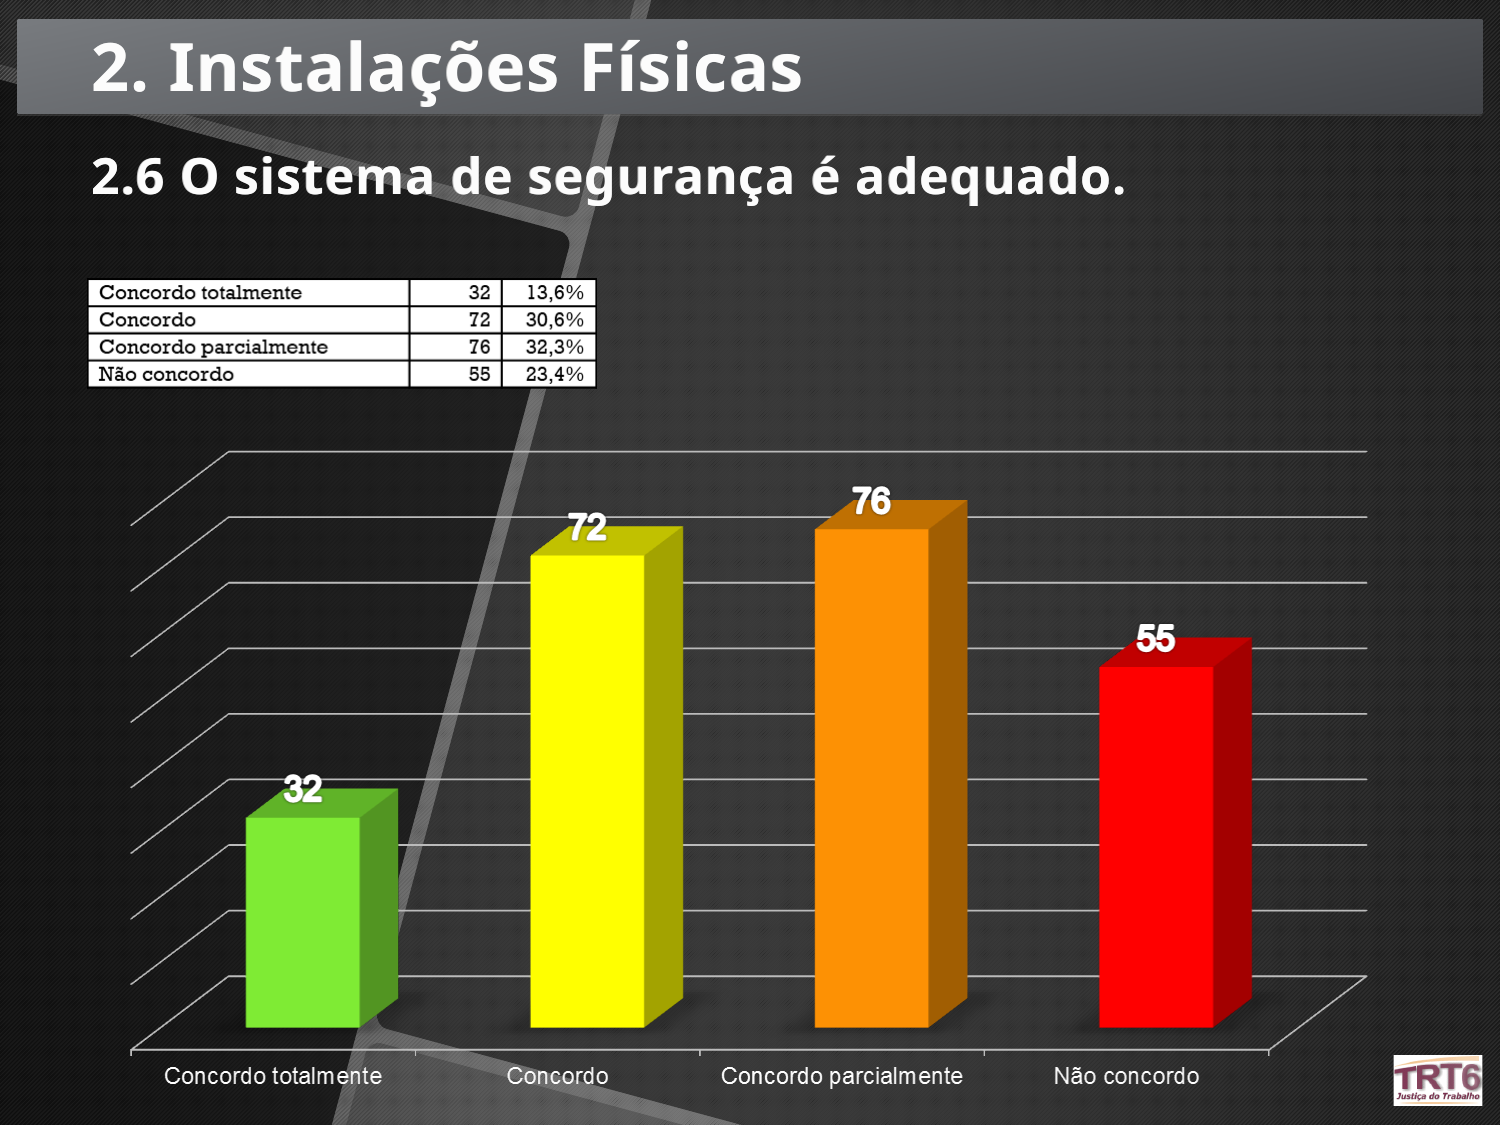

2. Instalações Físicas
2.6 O sistema de segurança é adequado.